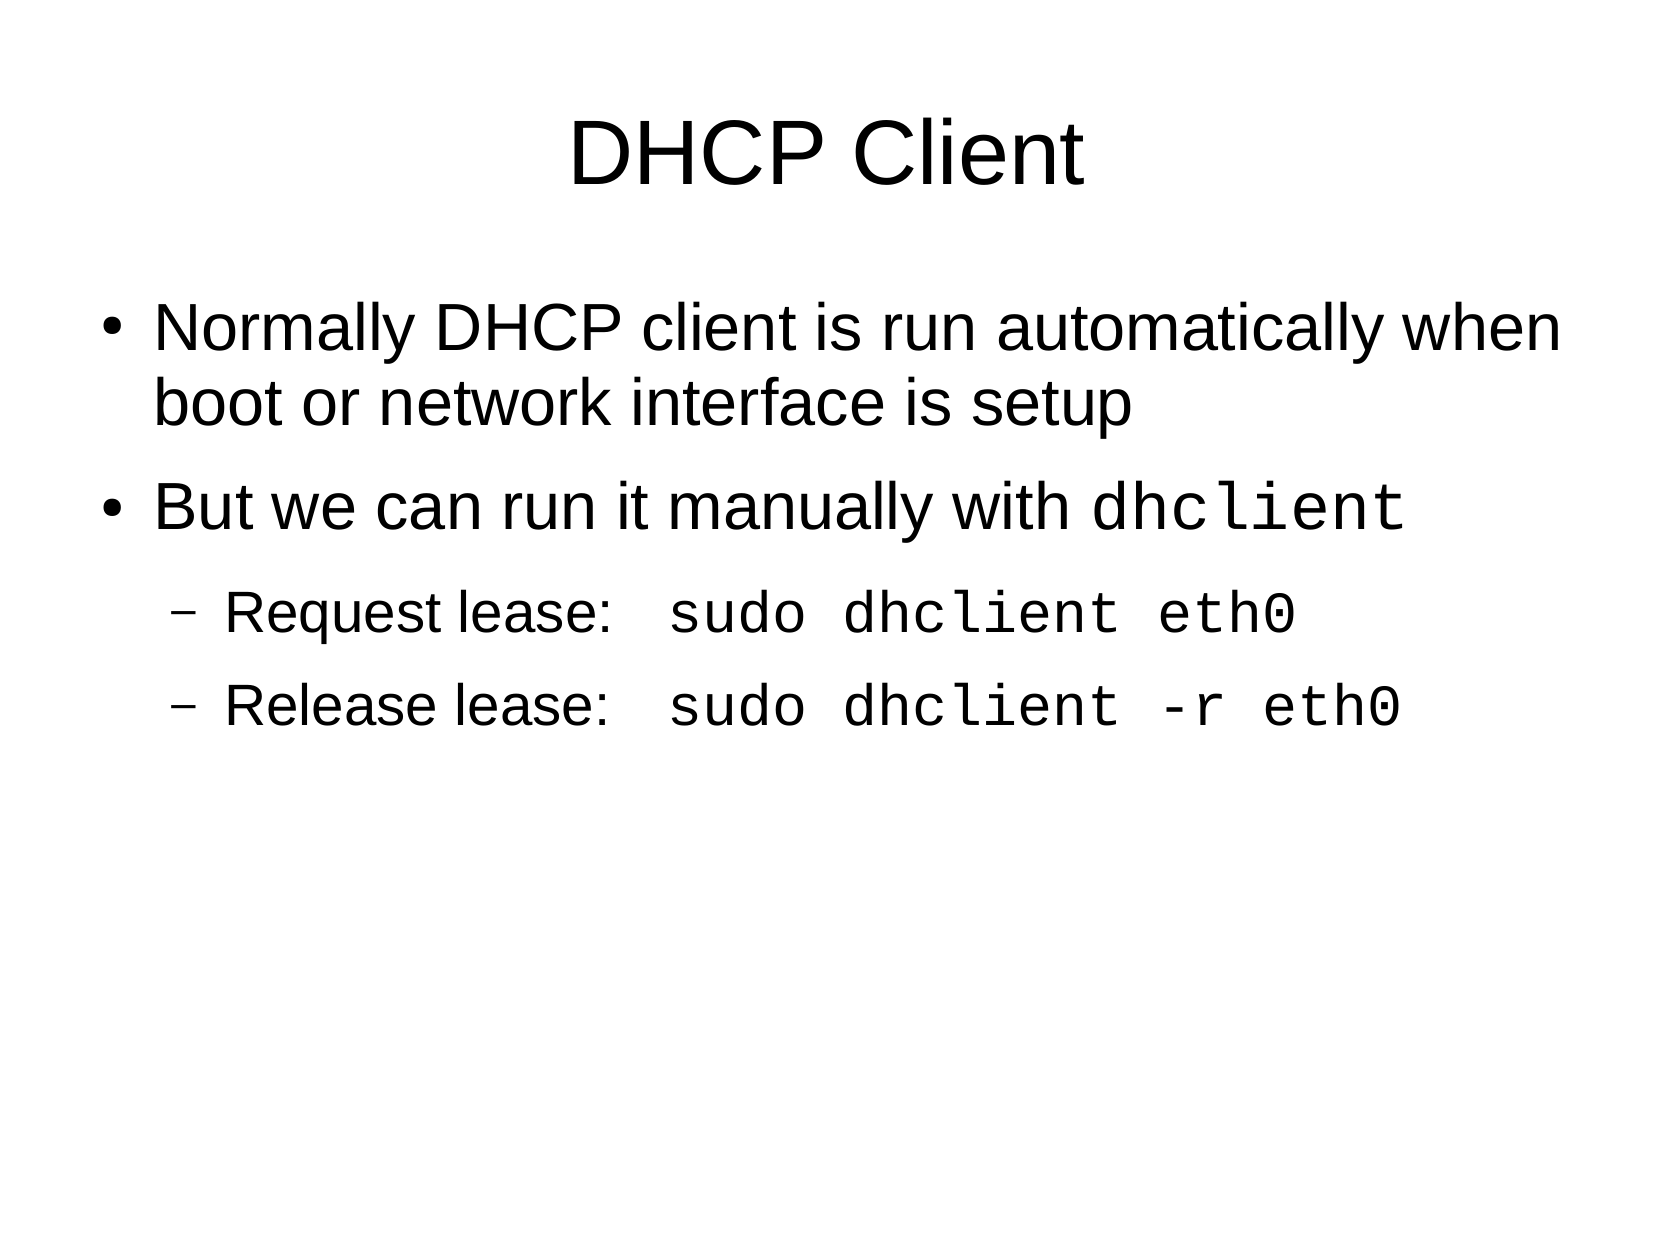

# DHCP Client
Normally DHCP client is run automatically when boot or network interface is setup
But we can run it manually with dhclient
Request lease: 	sudo dhclient eth0
Release lease: 	sudo dhclient -r eth0